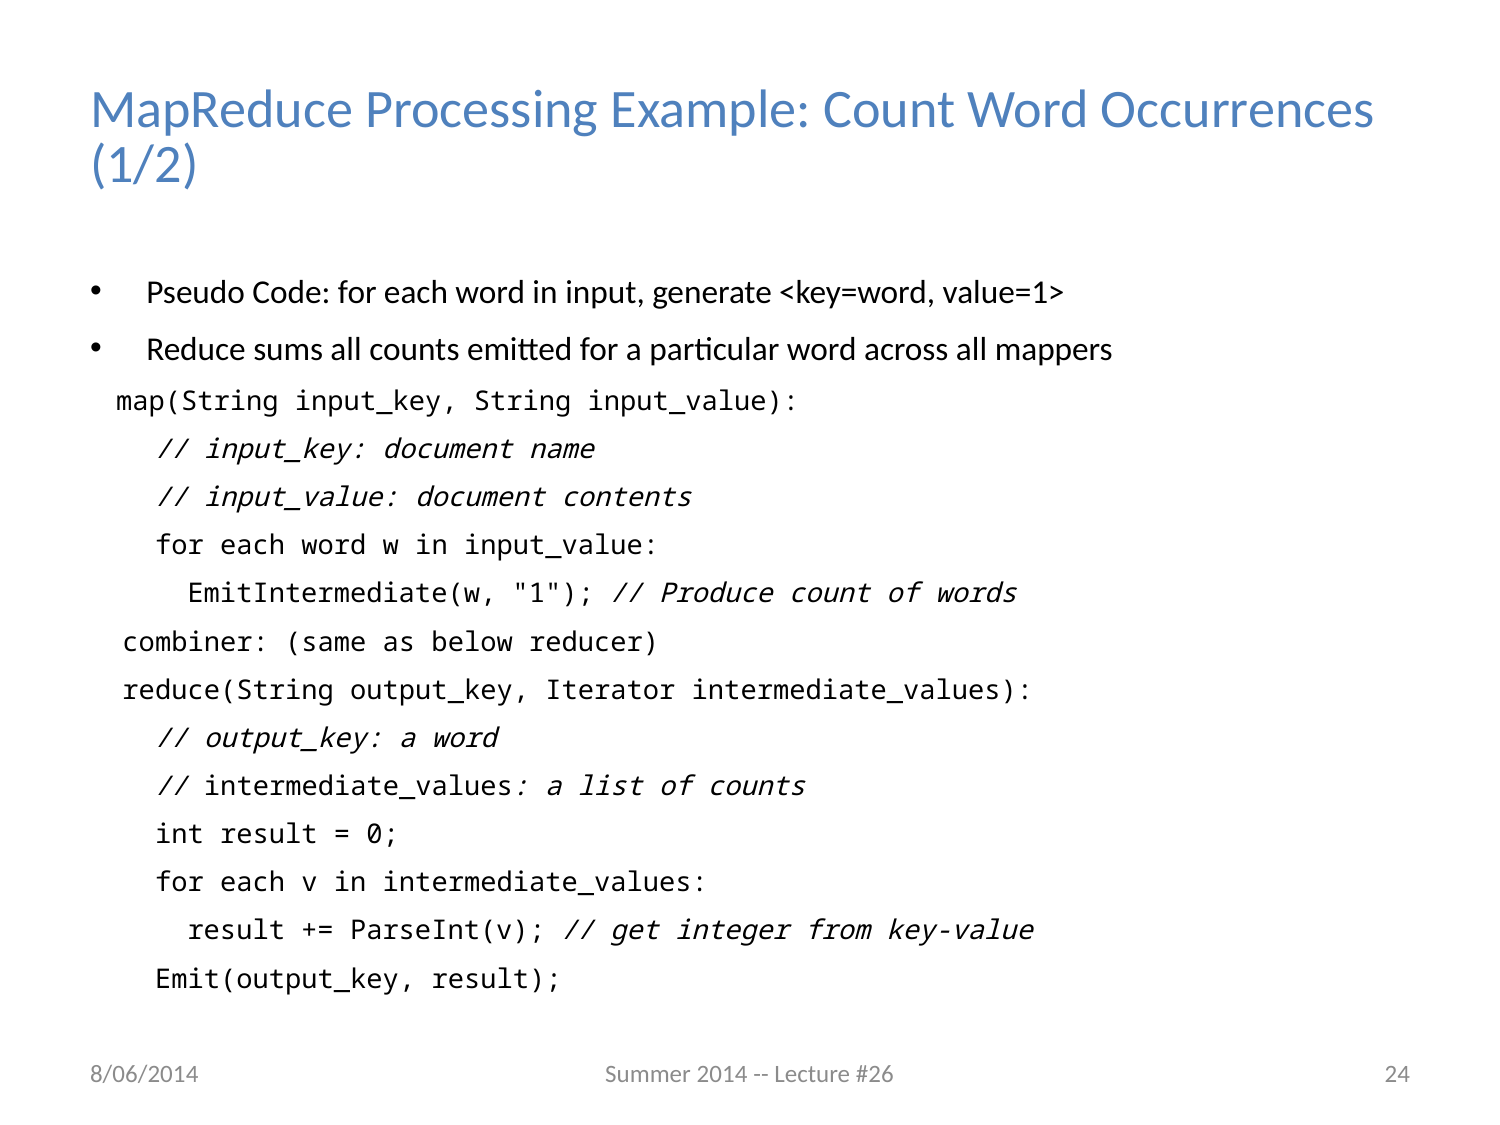

# MapReduce Processing Example: Count Word Occurrences (1/2)
Pseudo Code: for each word in input, generate <key=word, value=1>
Reduce sums all counts emitted for a particular word across all mappers
 map(String input_key, String input_value):
 // input_key: document name
 // input_value: document contents
 for each word w in input_value:
 EmitIntermediate(w, "1"); // Produce count of words
 combiner: (same as below reducer)
 reduce(String output_key, Iterator intermediate_values):
 // output_key: a word
 // intermediate_values: a list of counts
 int result = 0;
 for each v in intermediate_values:
 result += ParseInt(v); // get integer from key-value
 Emit(output_key, result);
8/06/2014
Summer 2014 -- Lecture #26